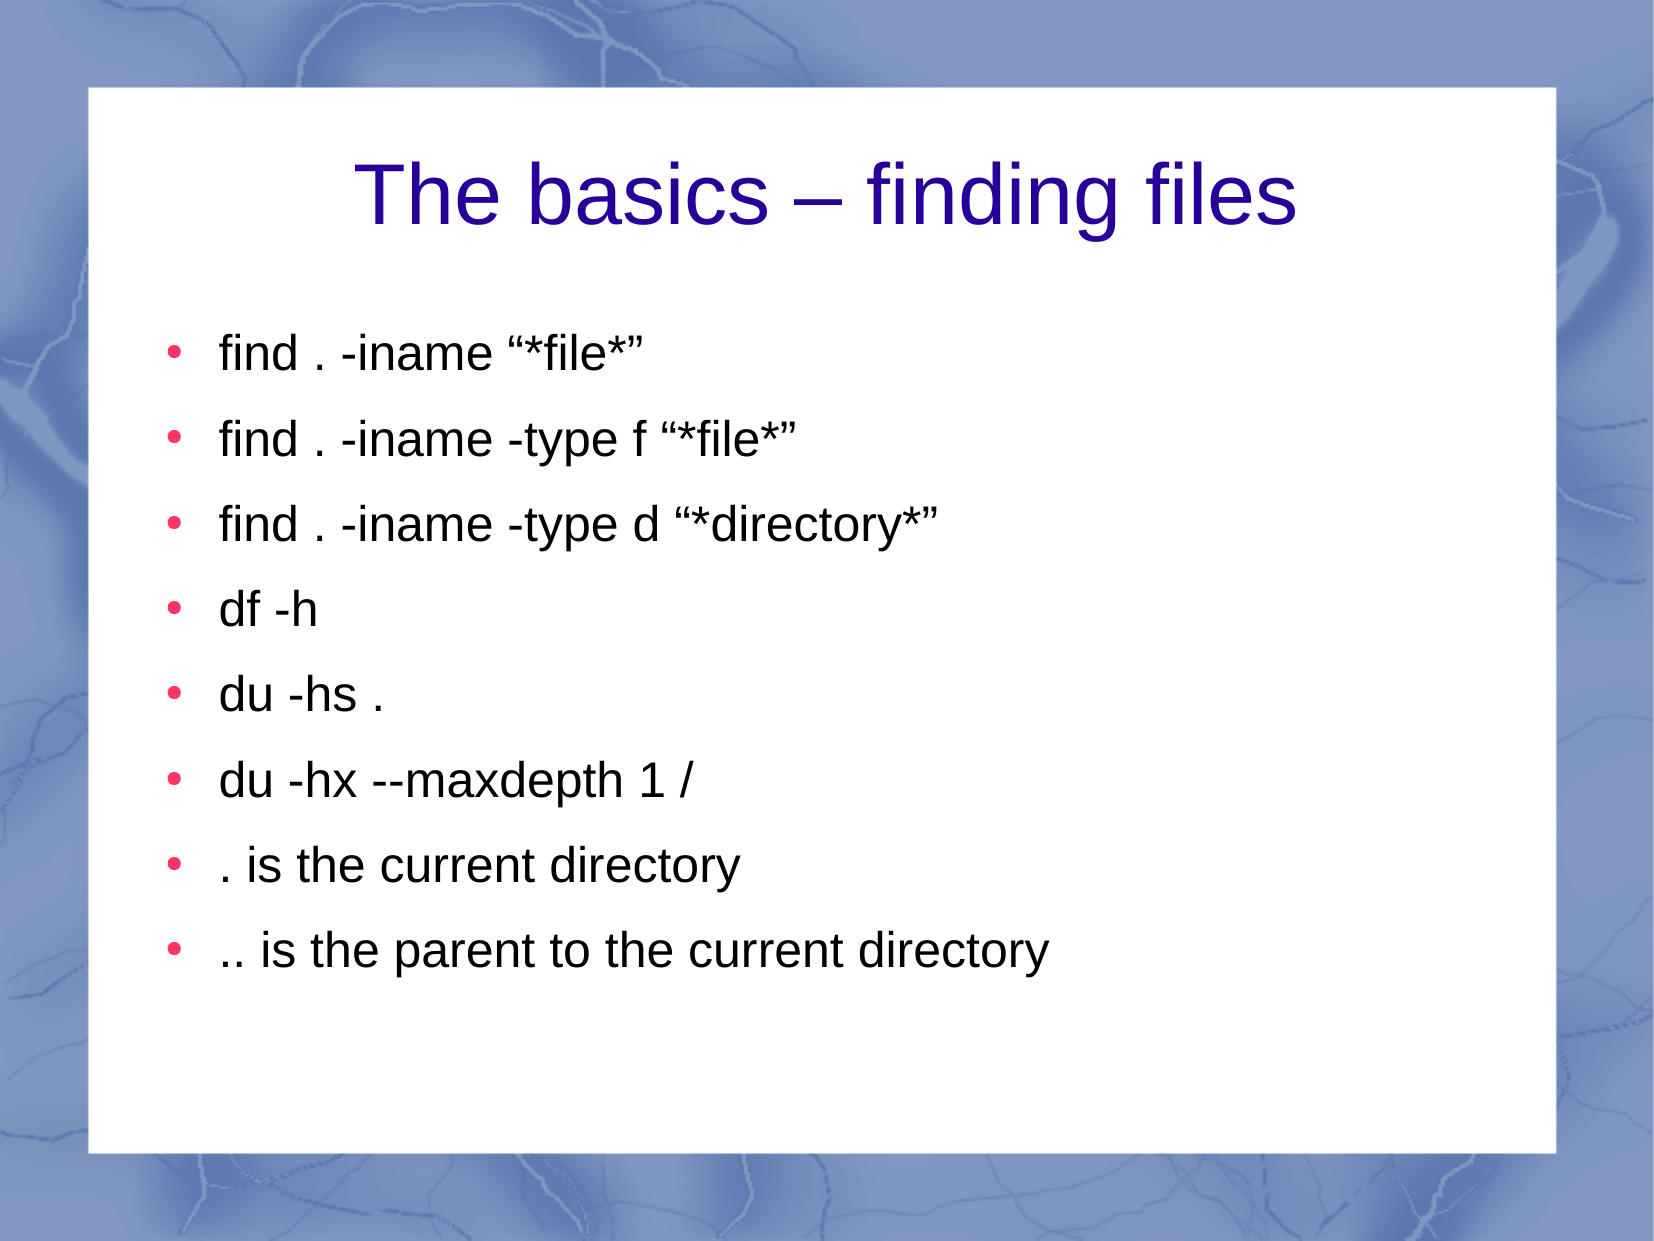

# The basics – finding files
find . -iname “*file*”
find . -iname -type f “*file*”
find . -iname -type d “*directory*”
df -h
du -hs .
du -hx --maxdepth 1 /
. is the current directory
.. is the parent to the current directory